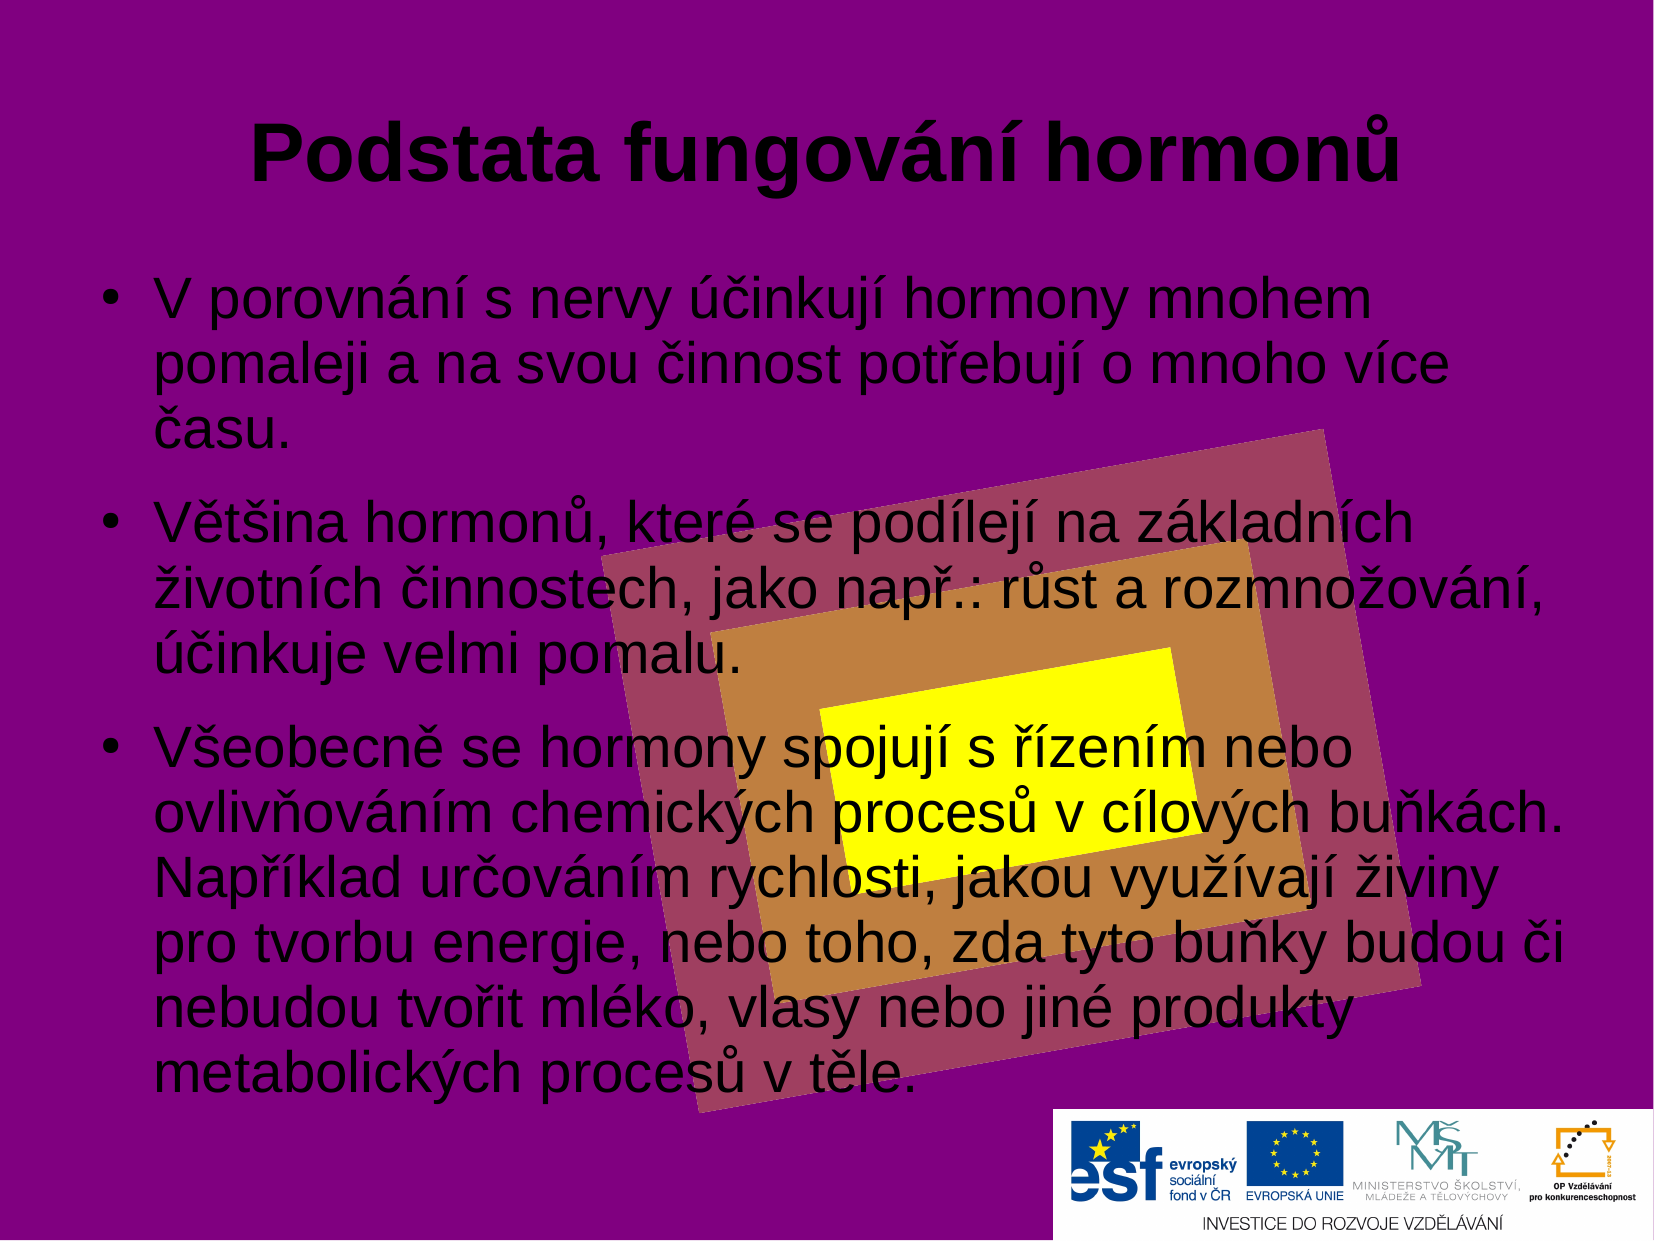

# Podstata fungování hormonů
V porovnání s nervy účinkují hormony mnohem pomaleji a na svou činnost potřebují o mnoho více času.
Většina hormonů, které se podílejí na základních životních činnostech, jako např.: růst a rozmnožování, účinkuje velmi pomalu.
Všeobecně se hormony spojují s řízením nebo ovlivňováním chemických procesů v cílových buňkách. Například určováním rychlosti, jakou využívají živiny pro tvorbu energie, nebo toho, zda tyto buňky budou či nebudou tvořit mléko, vlasy nebo jiné produkty metabolických procesů v těle.